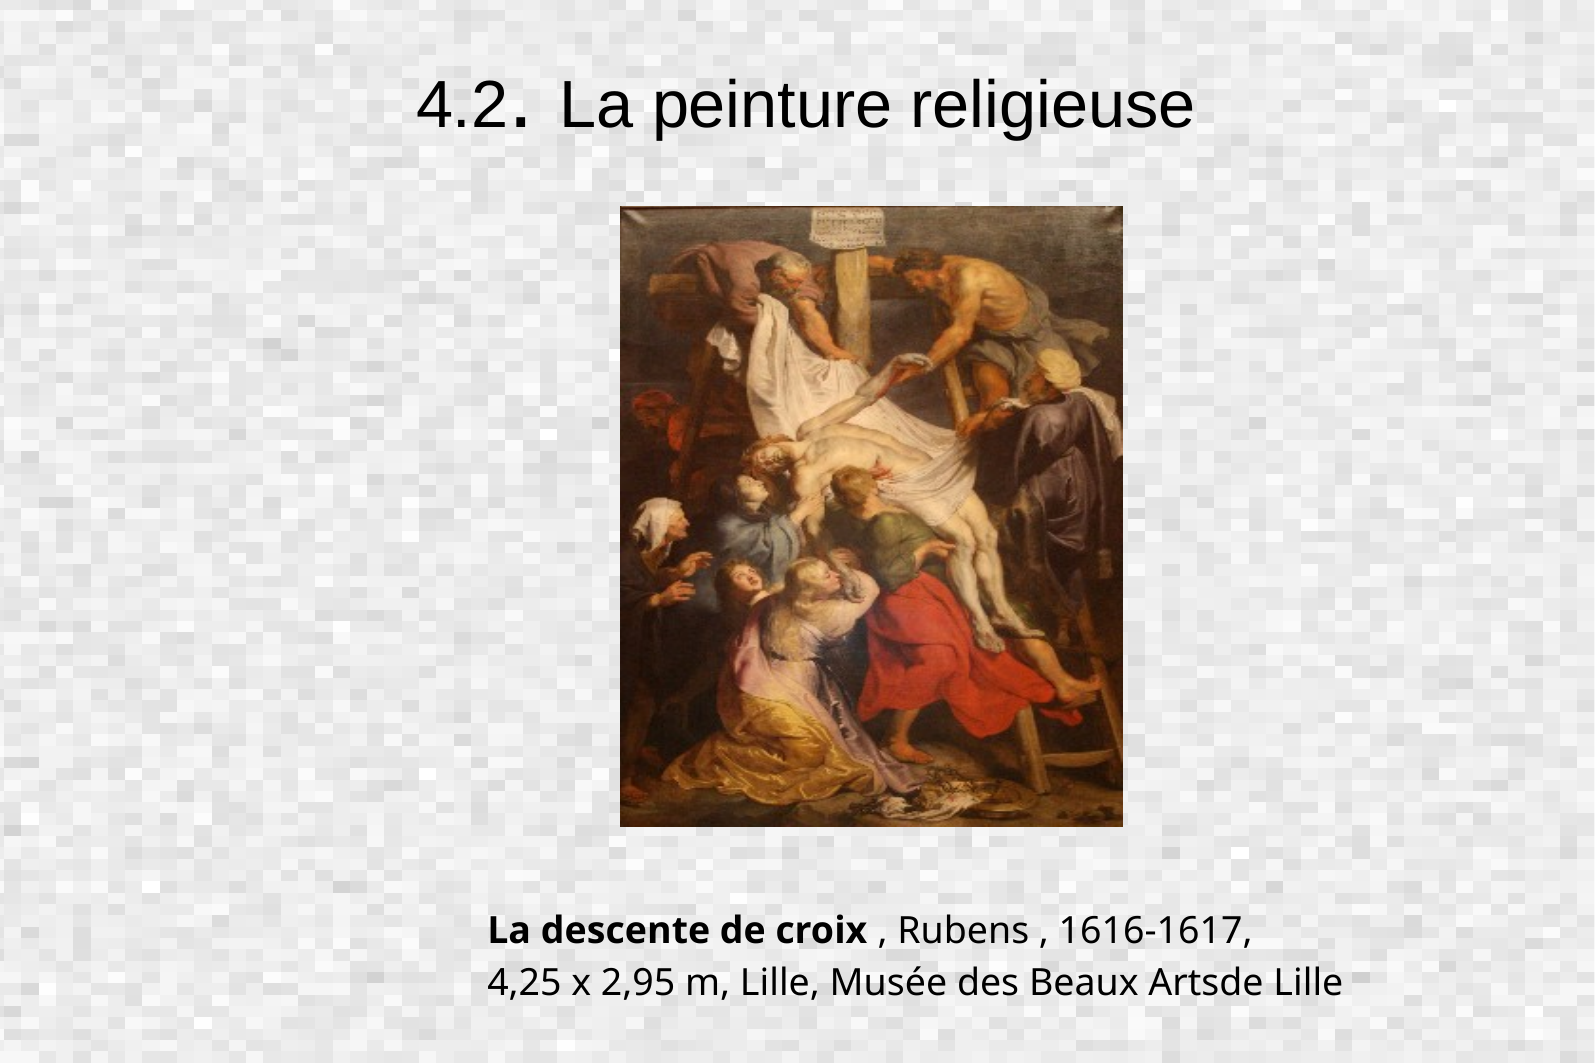

# 4.2. La peinture religieuse
La descente de croix , Rubens , 1616-1617,
4,25 x 2,95 m, Lille, Musée des Beaux Artsde Lille